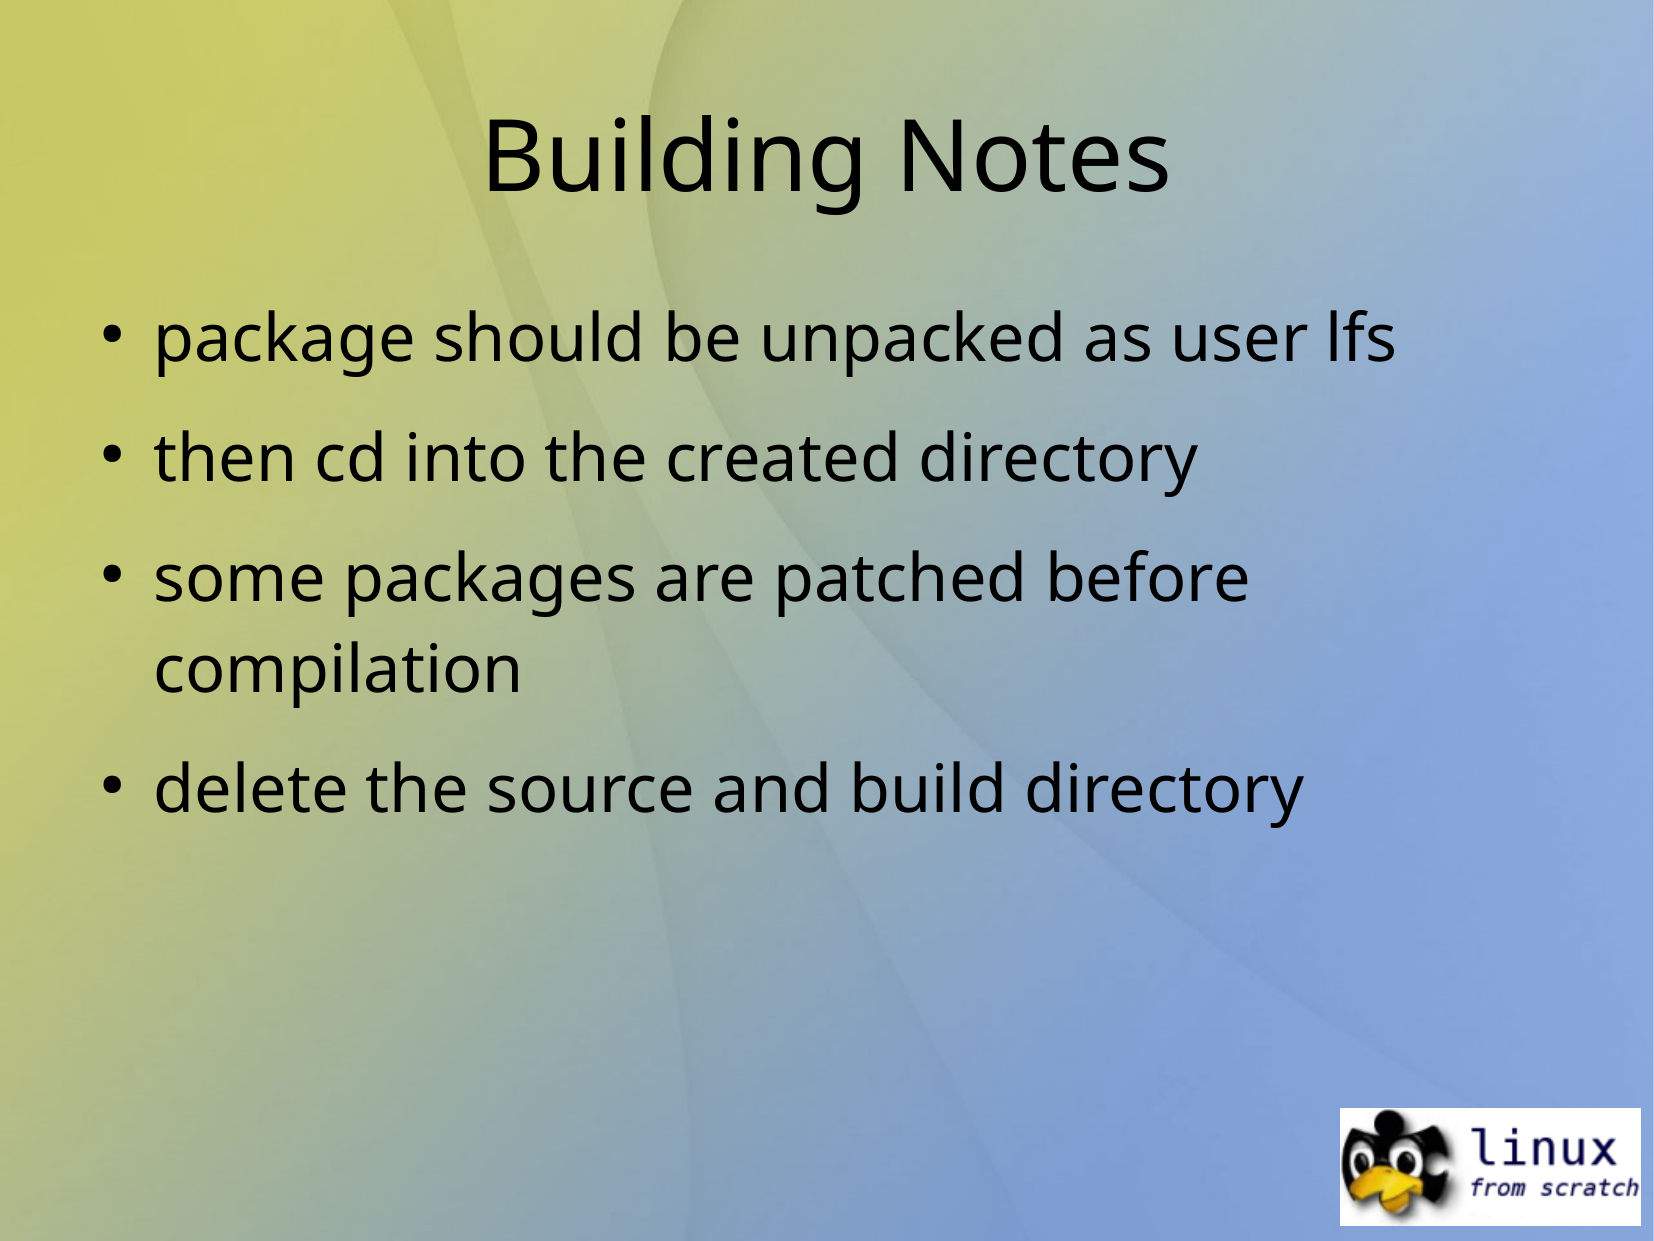

# Building Notes
package should be unpacked as user lfs
then cd into the created directory
some packages are patched before compilation
delete the source and build directory